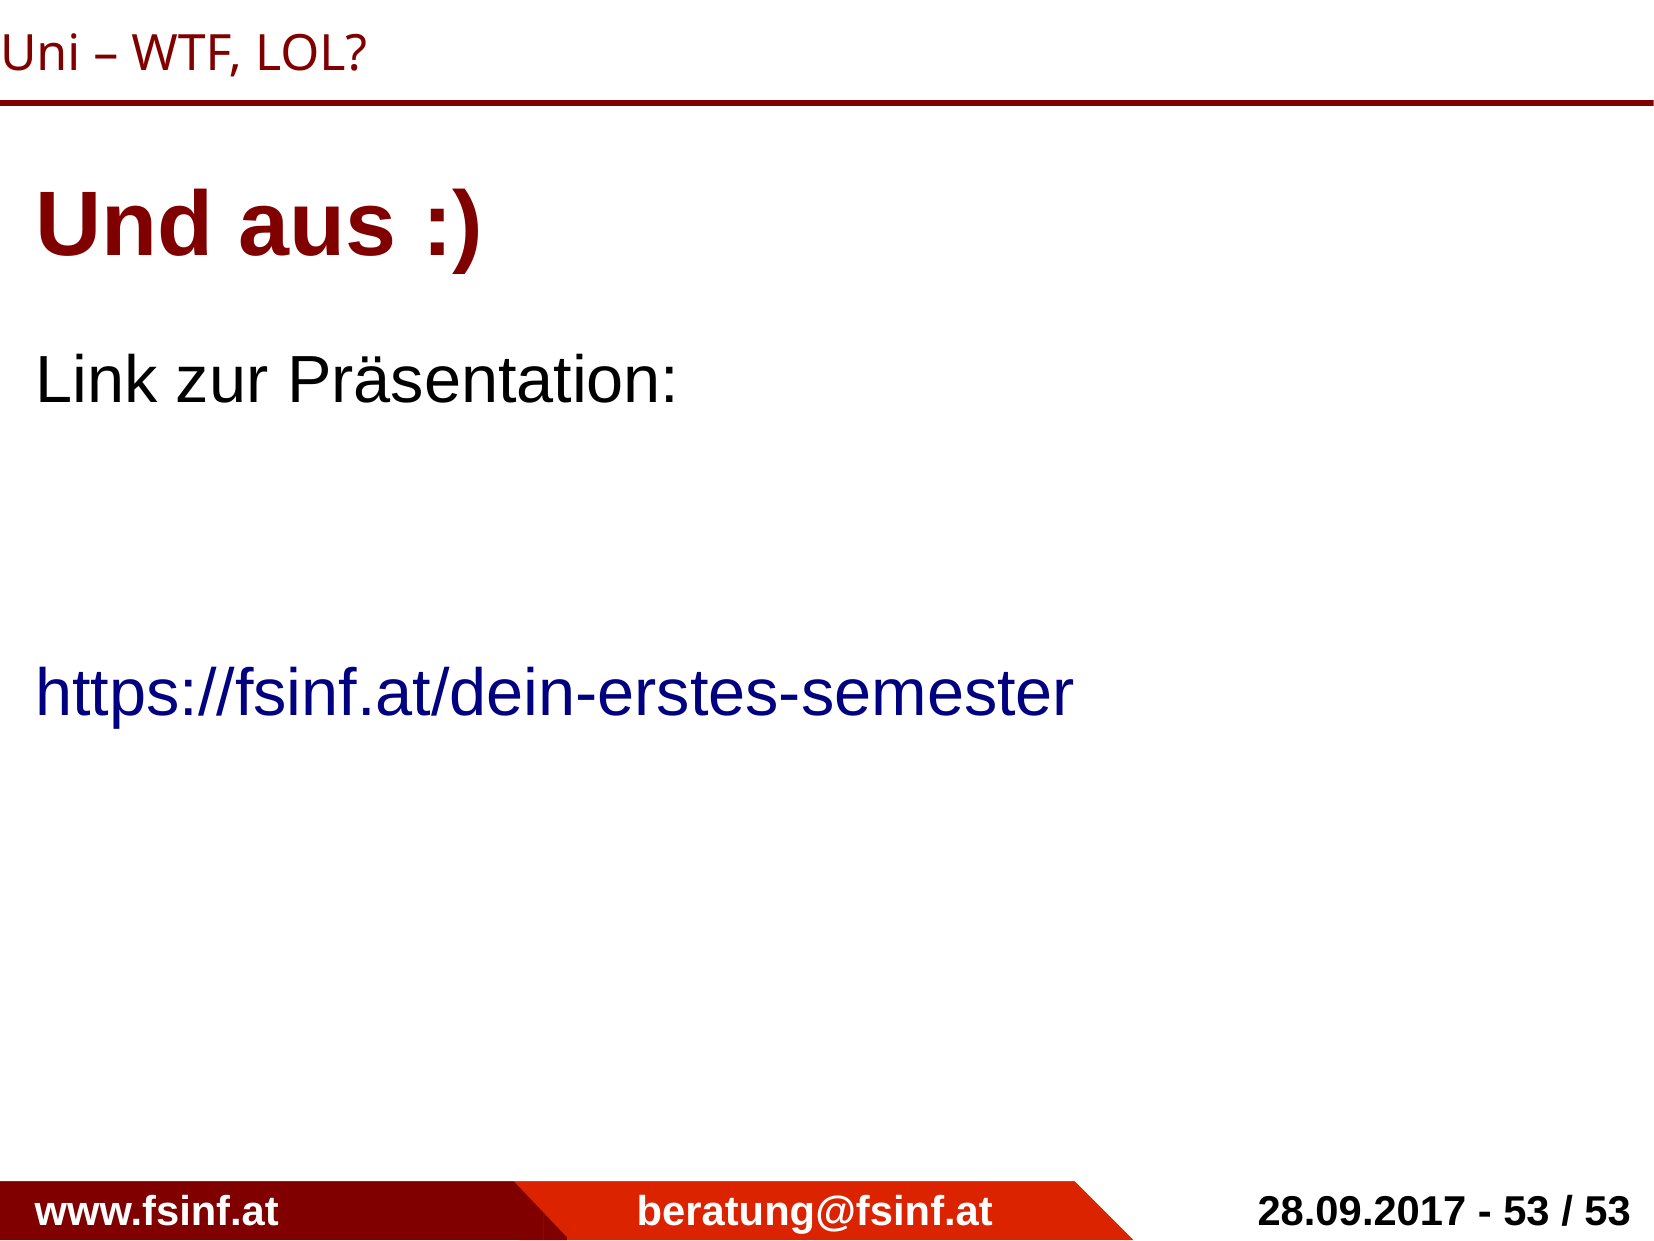

# Und aus :)
Link zur Präsentation:
https://fsinf.at/dein-erstes-semester